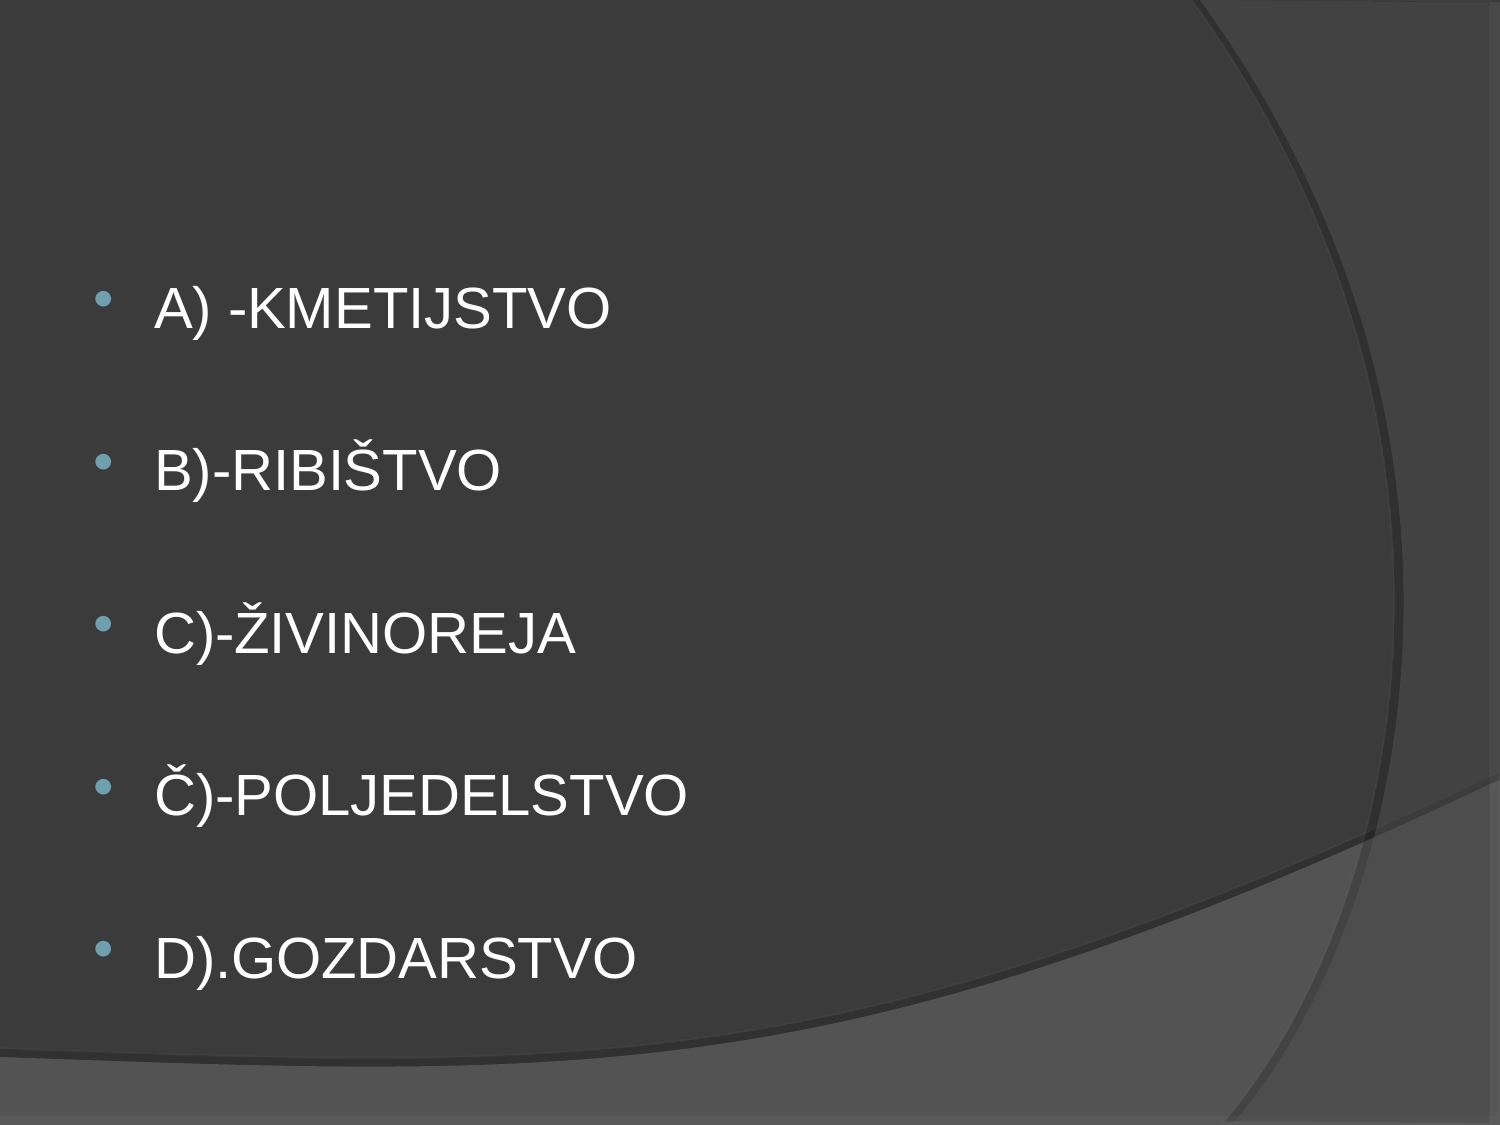

#
A) -KMETIJSTVO
B)-RIBIŠTVO
C)-ŽIVINOREJA
Č)-POLJEDELSTVO
D).GOZDARSTVO